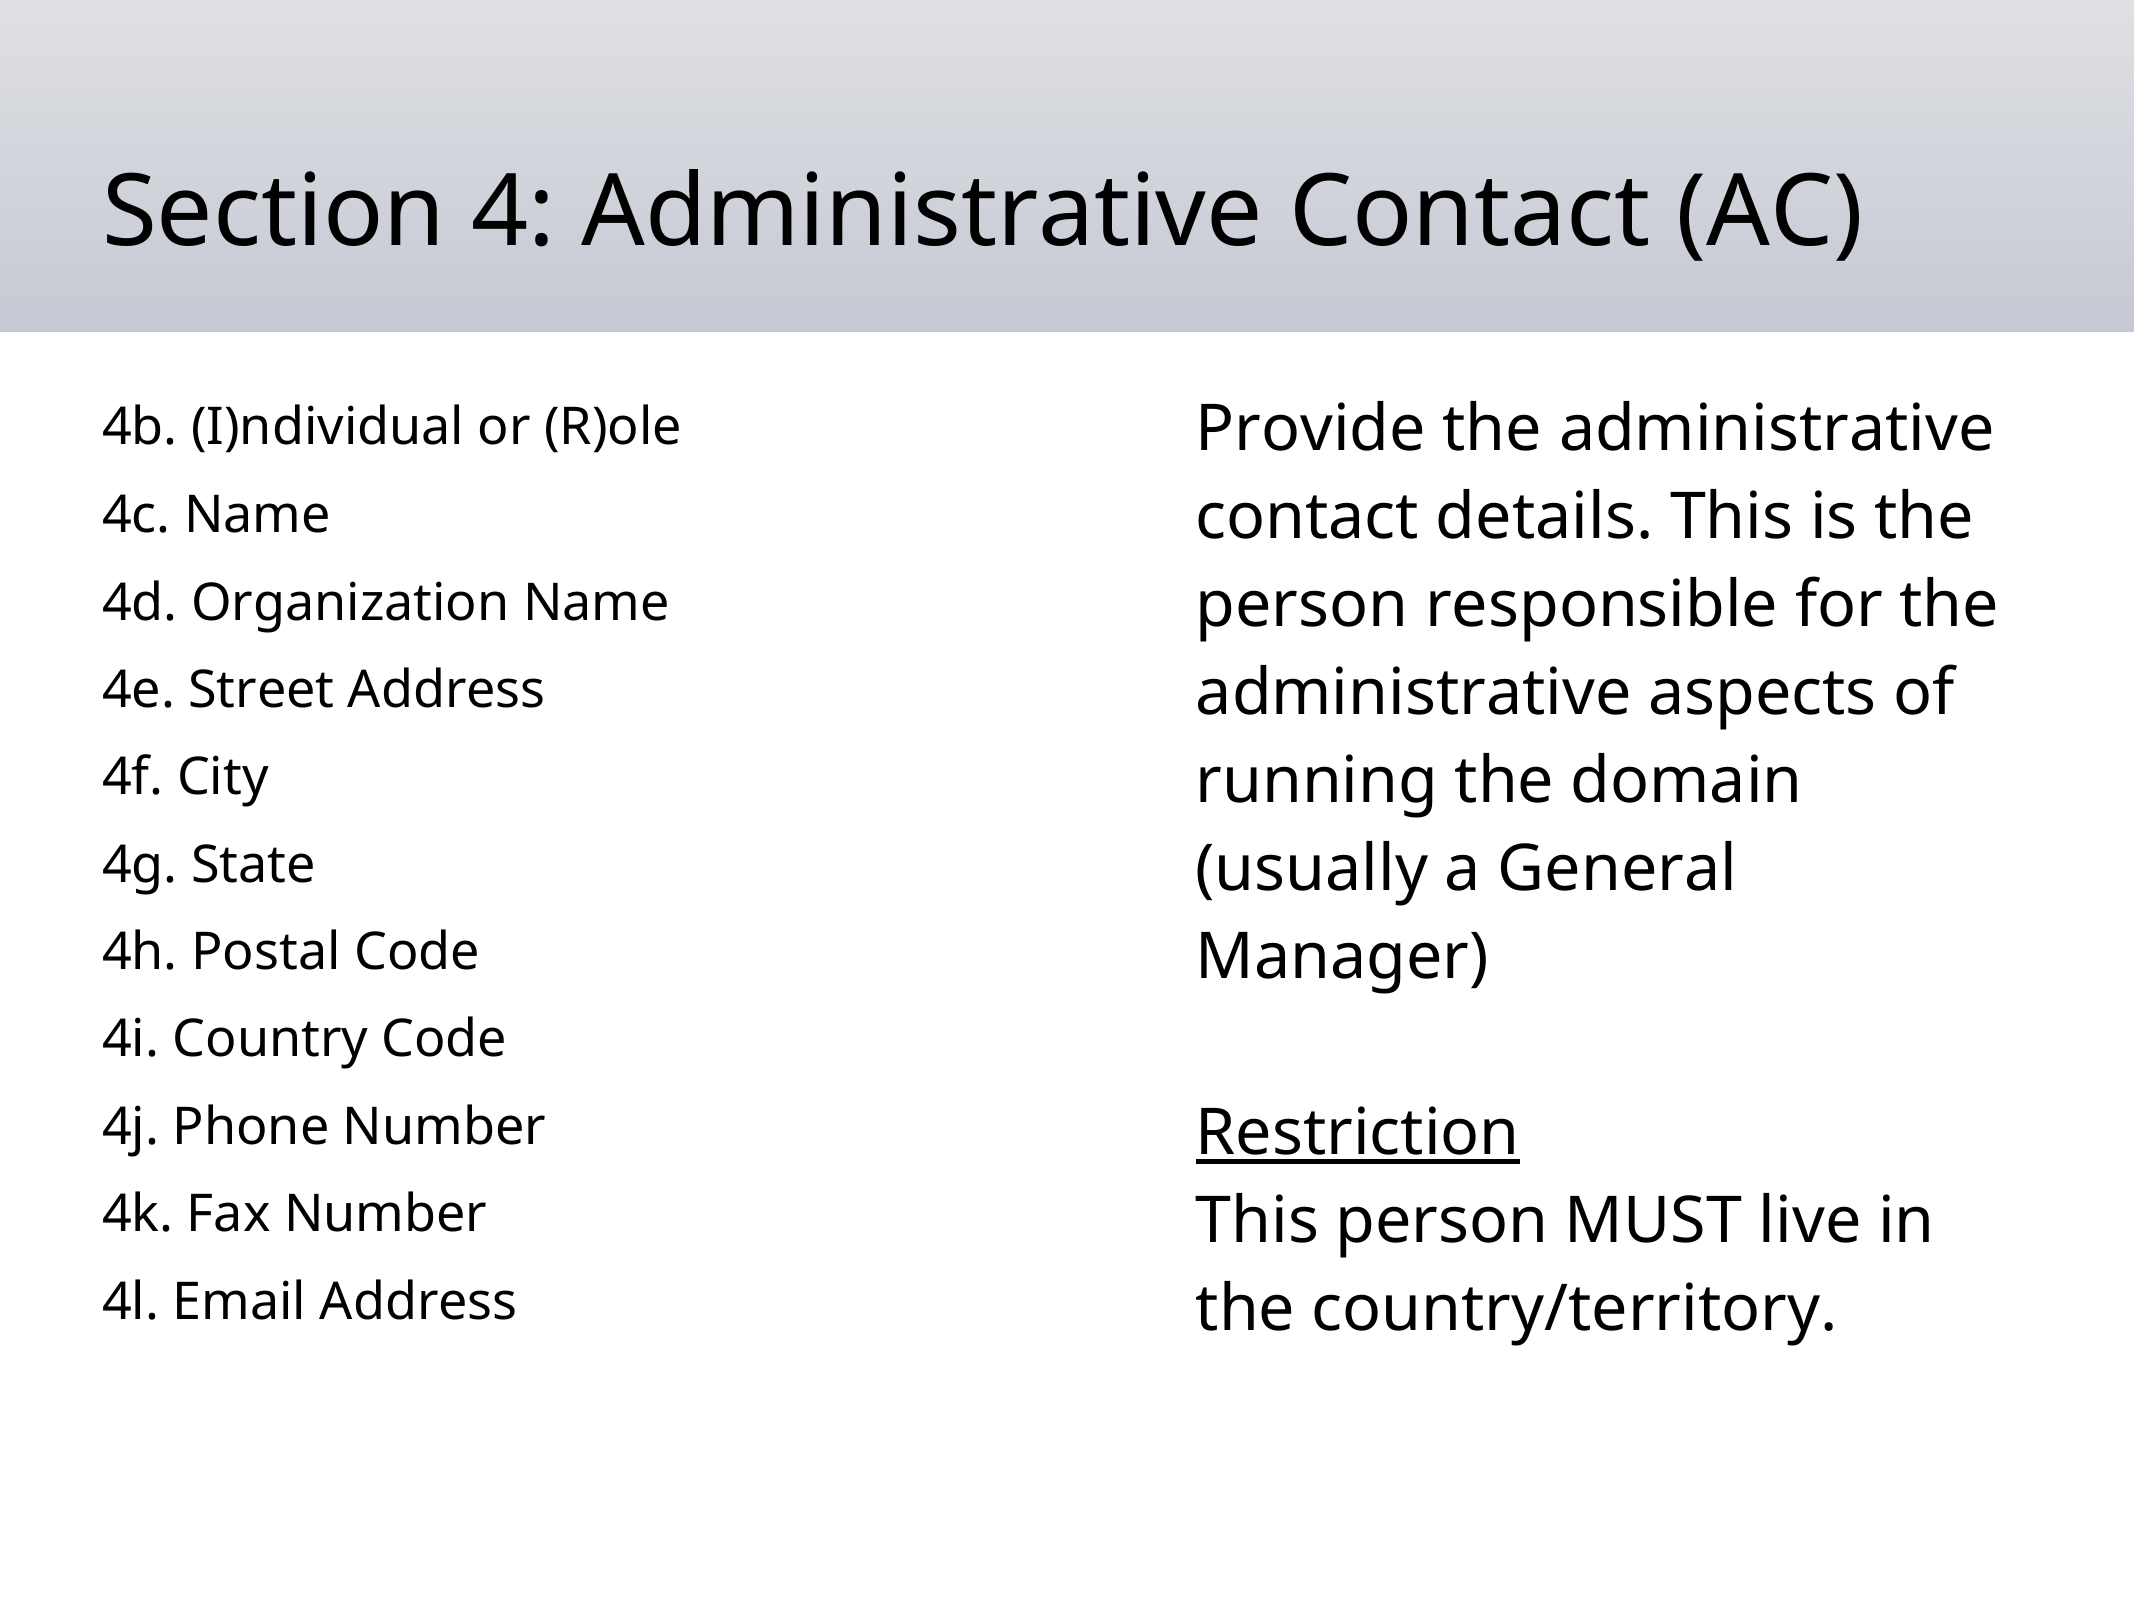

# Section 4: Administrative Contact (AC)
4b. (I)ndividual or (R)ole
4c. Name
4d. Organization Name
4e. Street Address
4f. City
4g. State
4h. Postal Code
4i. Country Code
4j. Phone Number
4k. Fax Number
4l. Email Address
Provide the administrative contact details. This is the person responsible for the administrative aspects of running the domain (usually a General Manager)
Restriction
This person MUST live in the country/territory.